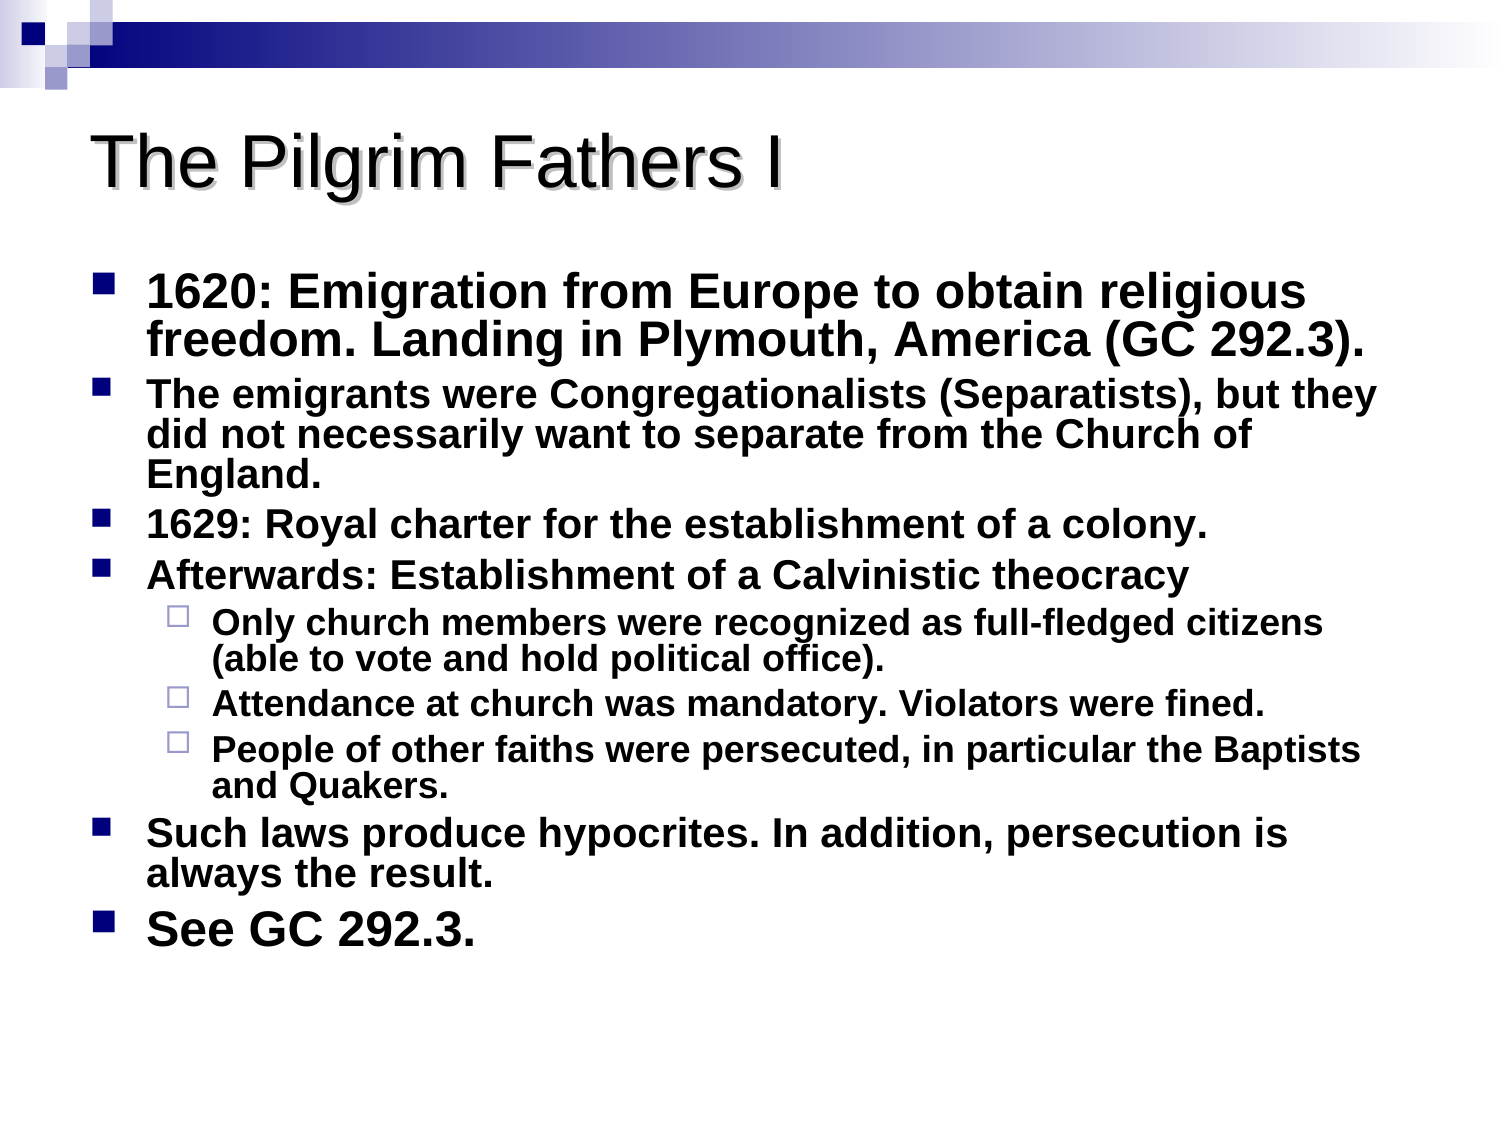

# The Pilgrim Fathers I
1620: Emigration from Europe to obtain religious freedom. Landing in Plymouth, America (GC 292.3).
The emigrants were Congregationalists (Separatists), but they did not necessarily want to separate from the Church of England.
1629: Royal charter for the establishment of a colony.
Afterwards: Establishment of a Calvinistic theocracy
Only church members were recognized as full-fledged citizens (able to vote and hold political office).
Attendance at church was mandatory. Violators were fined.
People of other faiths were persecuted, in particular the Baptists and Quakers.
Such laws produce hypocrites. In addition, persecution is always the result.
See GC 292.3.